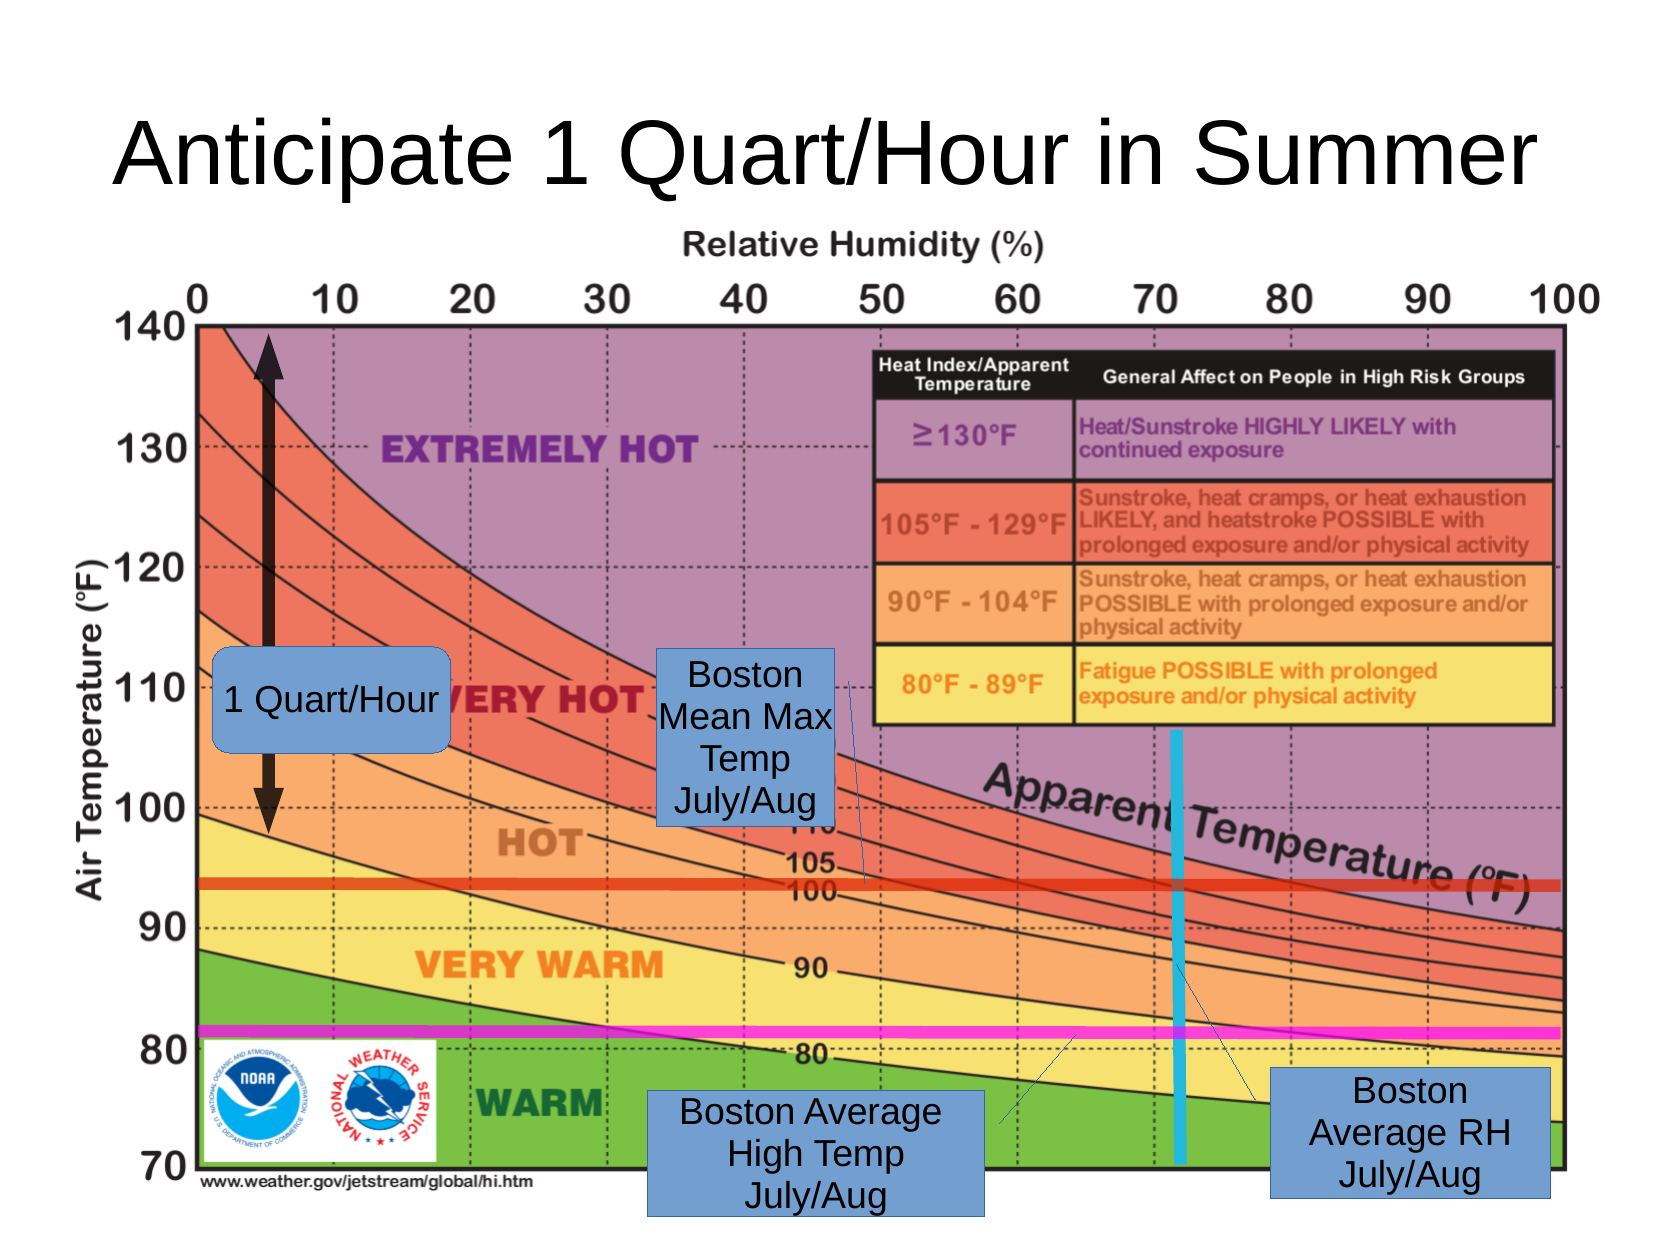

# Anticipate 1 Quart/Hour in Summer
1 Quart/Hour
Boston
Mean Max
Temp
July/Aug
Boston
Average RH
July/Aug
Boston Average
High Temp
July/Aug